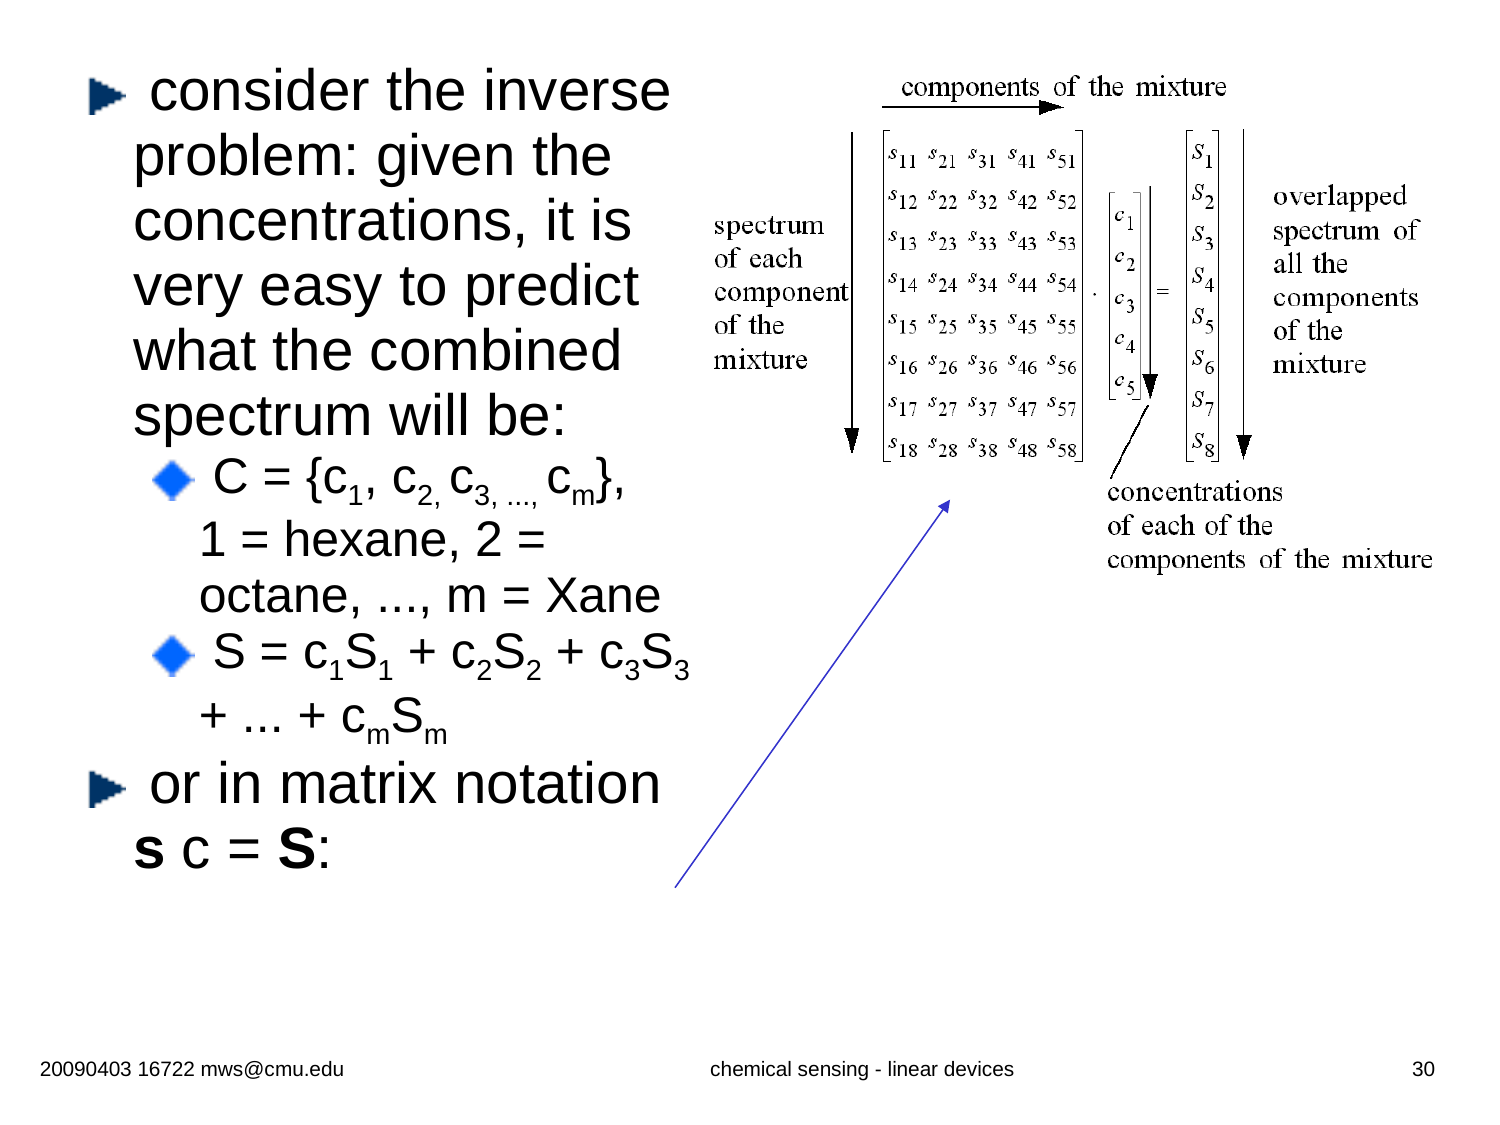

# consider the inverse problem: given the concentrations, it is very easy to predict what the combined spectrum will be:
 C = {c1, c2, c3, ..., cm},
1 = hexane, 2 = octane, ..., m = Xane
 S = c1S1 + c2S2 + c3S3 + ... + cmSm
 or in matrix notation
s c = S:
20090403 16722 mws@cmu.edu
chemical sensing - linear devices
30